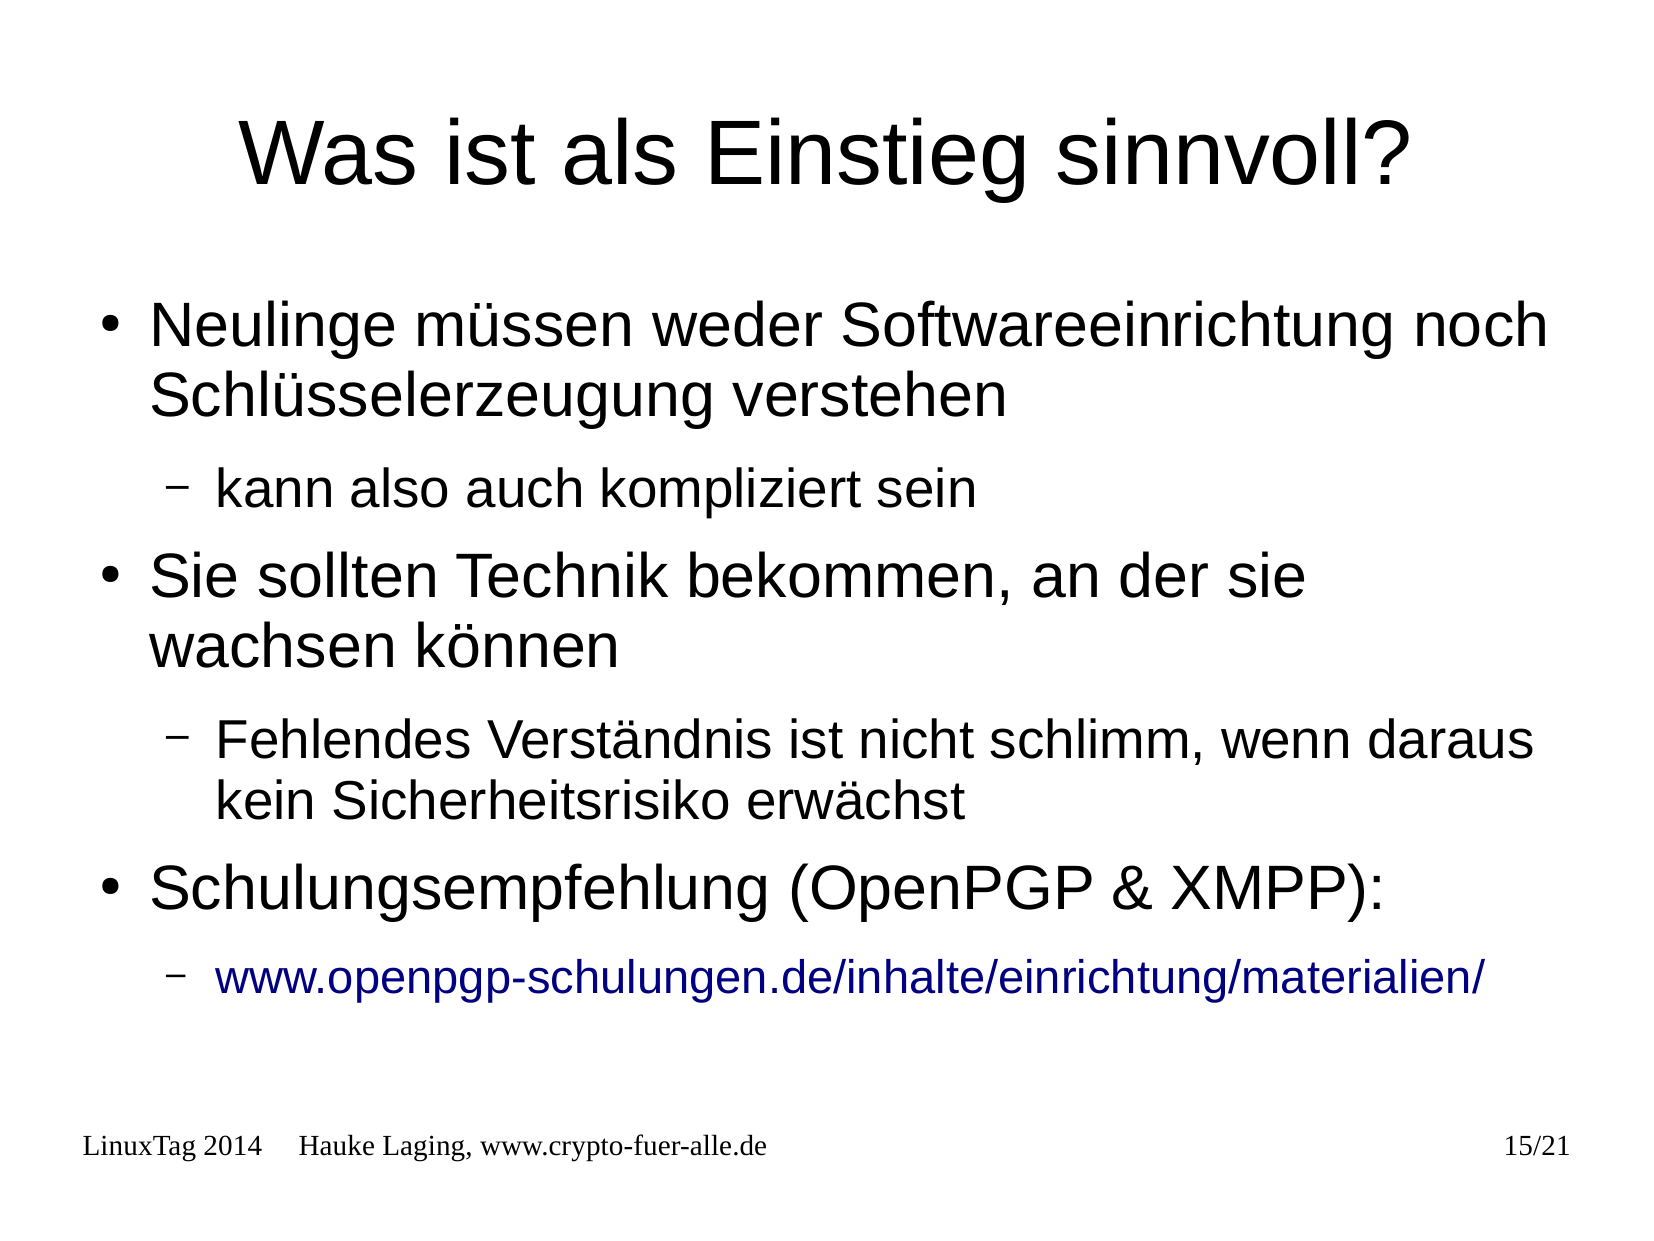

# Was ist als Einstieg sinnvoll?
Neulinge müssen weder Softwareeinrichtung noch Schlüsselerzeugung verstehen
kann also auch kompliziert sein
Sie sollten Technik bekommen, an der sie wachsen können
Fehlendes Verständnis ist nicht schlimm, wenn daraus kein Sicherheitsrisiko erwächst
Schulungsempfehlung (OpenPGP & XMPP):
www.openpgp-schulungen.de/inhalte/einrichtung/materialien/
15